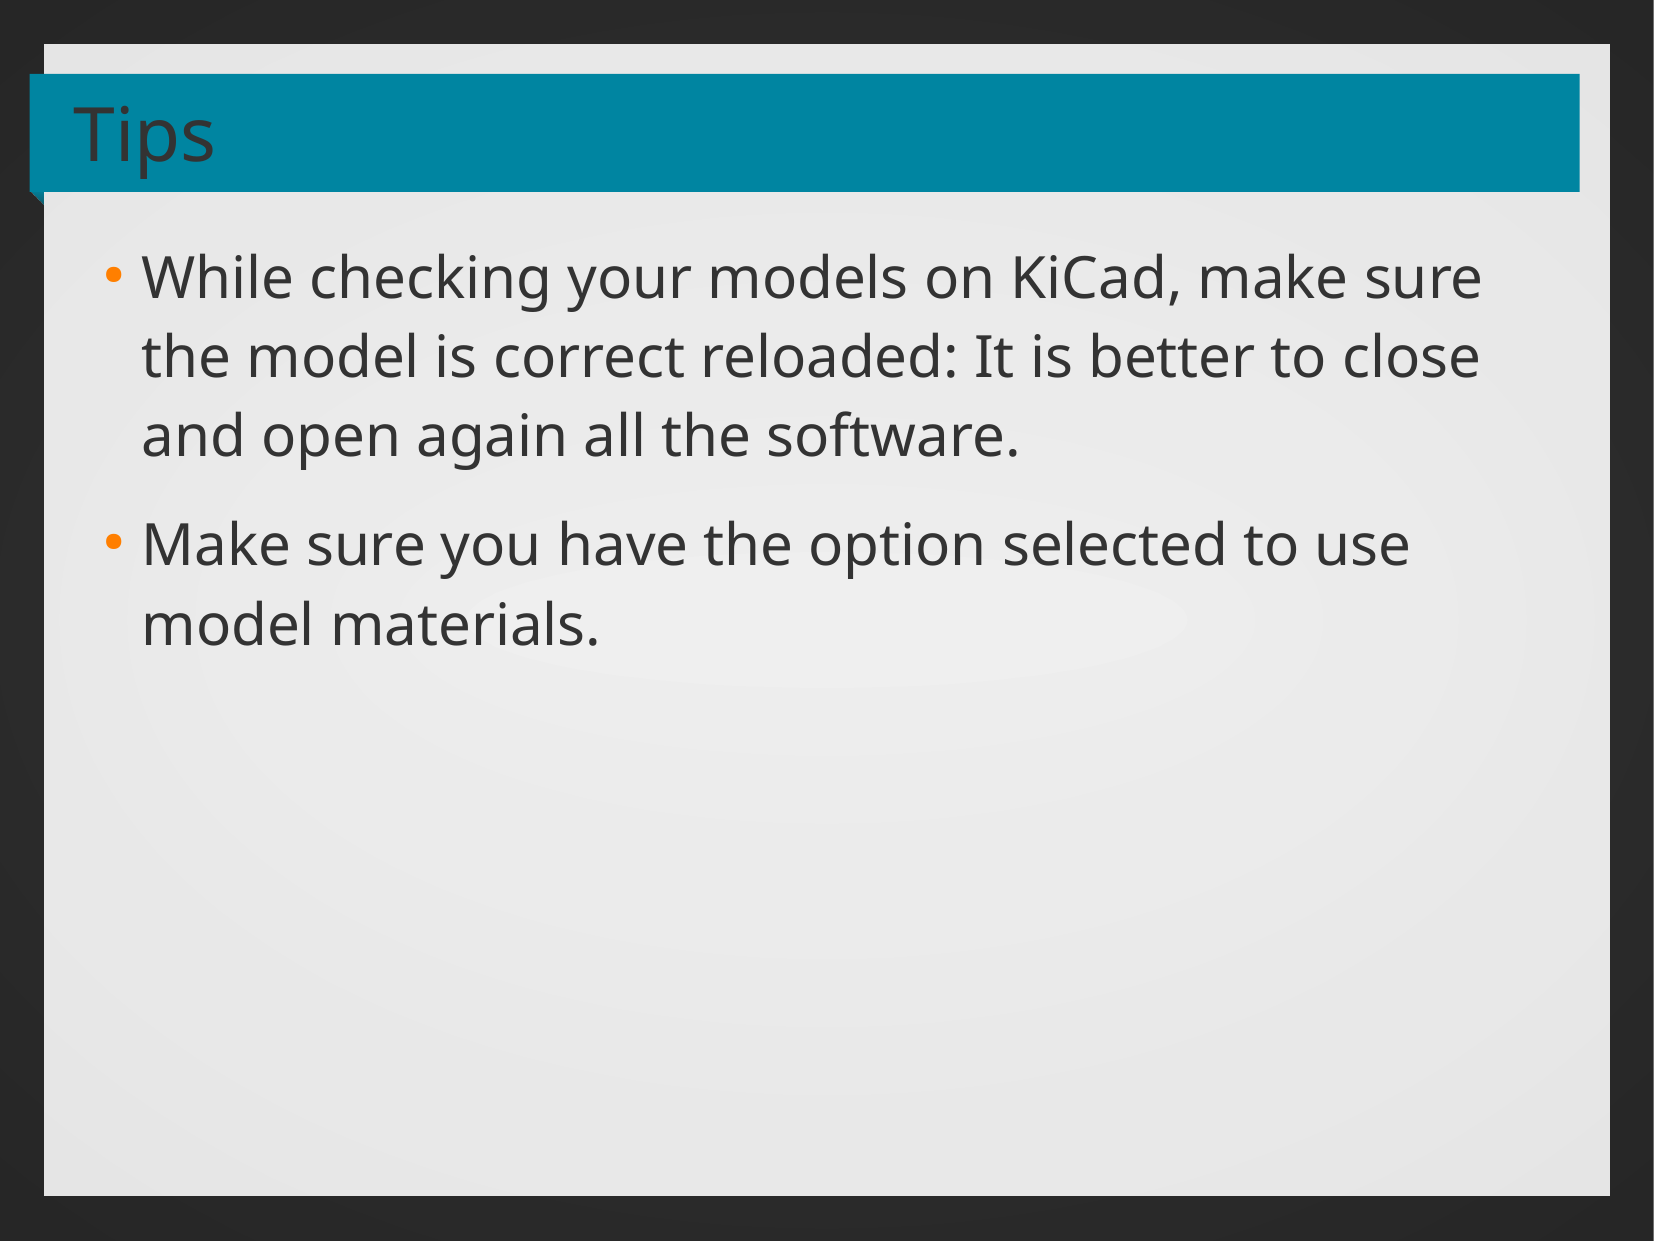

# Tips
While checking your models on KiCad, make sure the model is correct reloaded: It is better to close and open again all the software.
Make sure you have the option selected to use model materials.